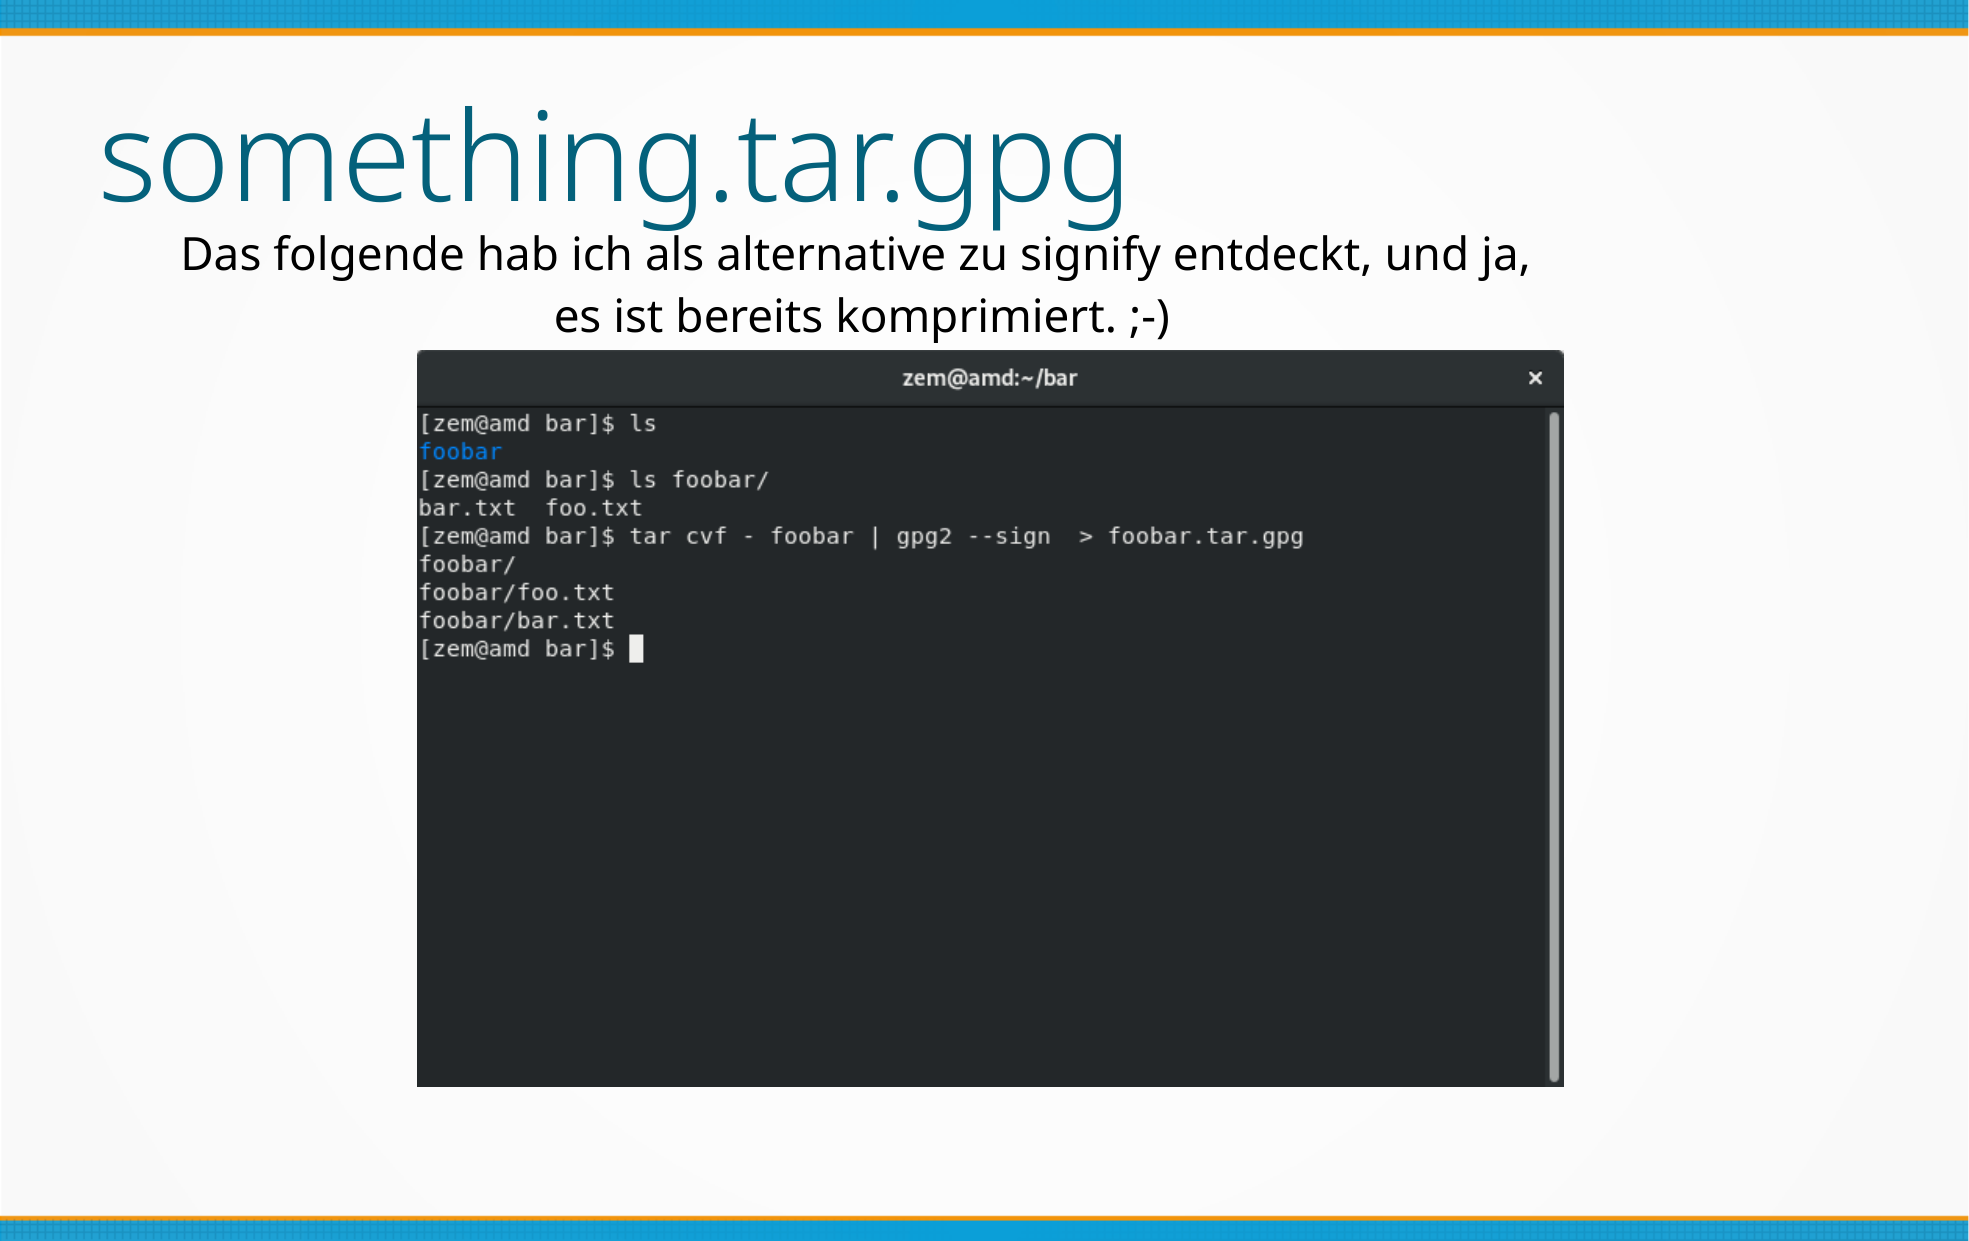

# something.tar.gpg
Das folgende hab ich als alternative zu signify entdeckt, und ja,
es ist bereits komprimiert. ;-)